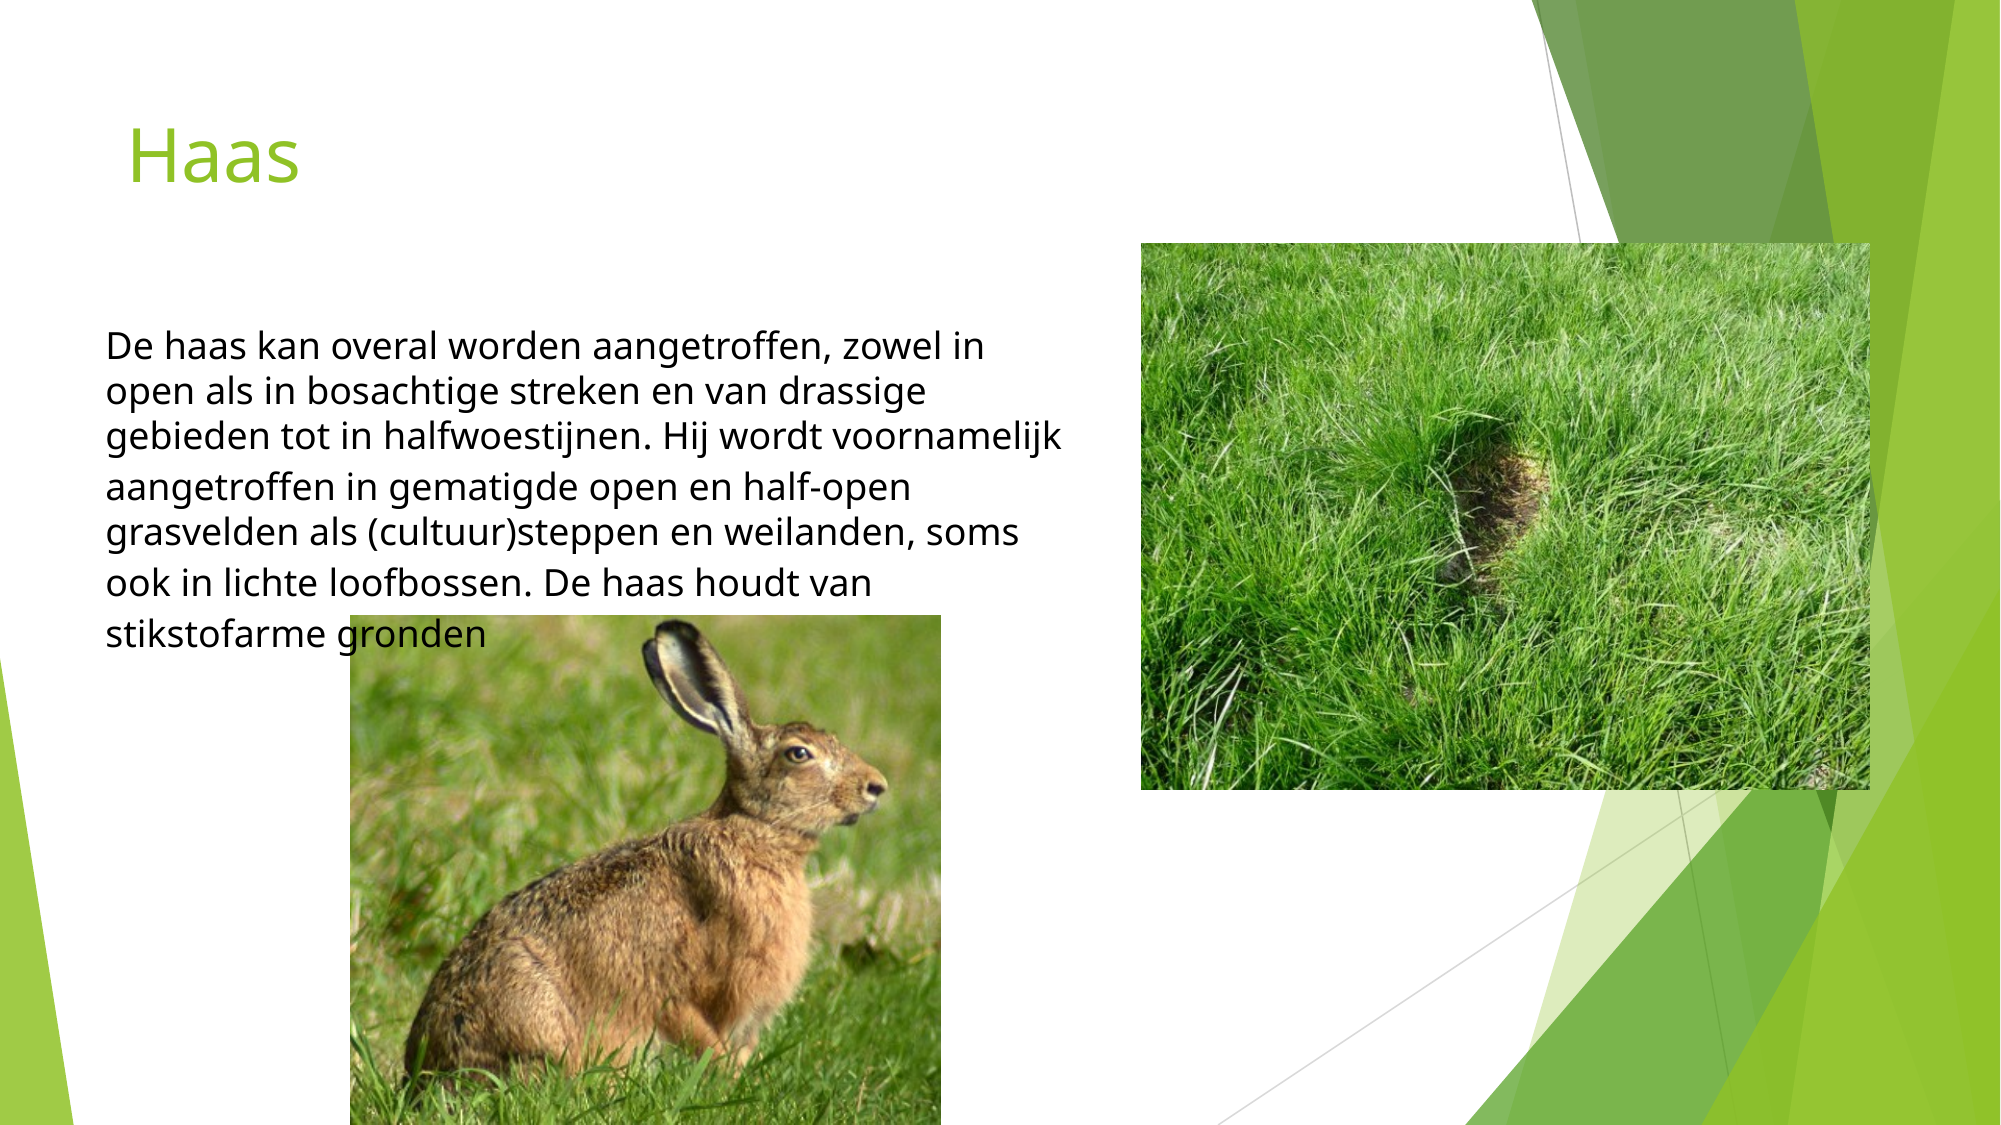

# Haas
De haas kan overal worden aangetroffen, zowel in open als in bosachtige streken en van drassige gebieden tot in halfwoestijnen. Hij wordt voornamelijk aangetroffen in gematigde open en half-open grasvelden als (cultuur)steppen en weilanden, soms ook in lichte loofbossen. De haas houdt van stikstofarme gronden